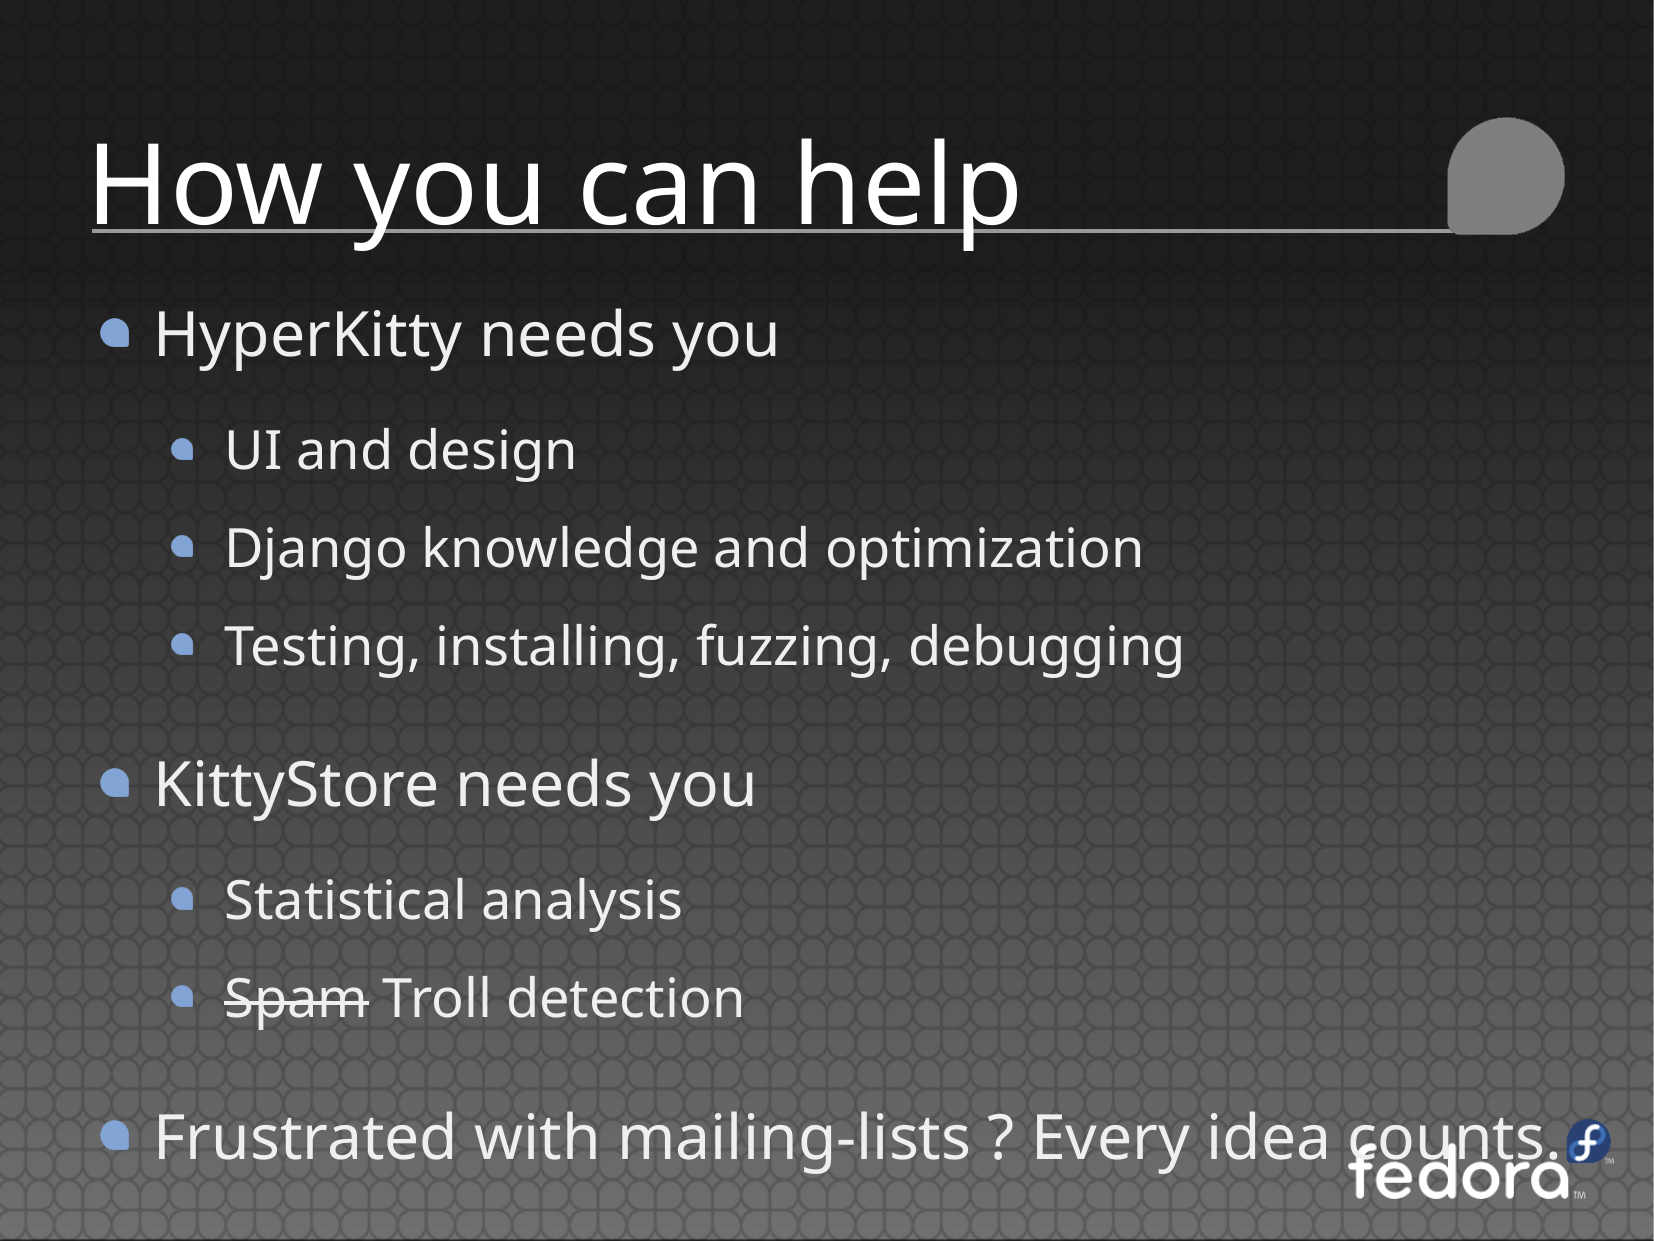

# How you can help
HyperKitty needs you
UI and design
Django knowledge and optimization
Testing, installing, fuzzing, debugging
KittyStore needs you
Statistical analysis
Spam Troll detection
Frustrated with mailing-lists ? Every idea counts.